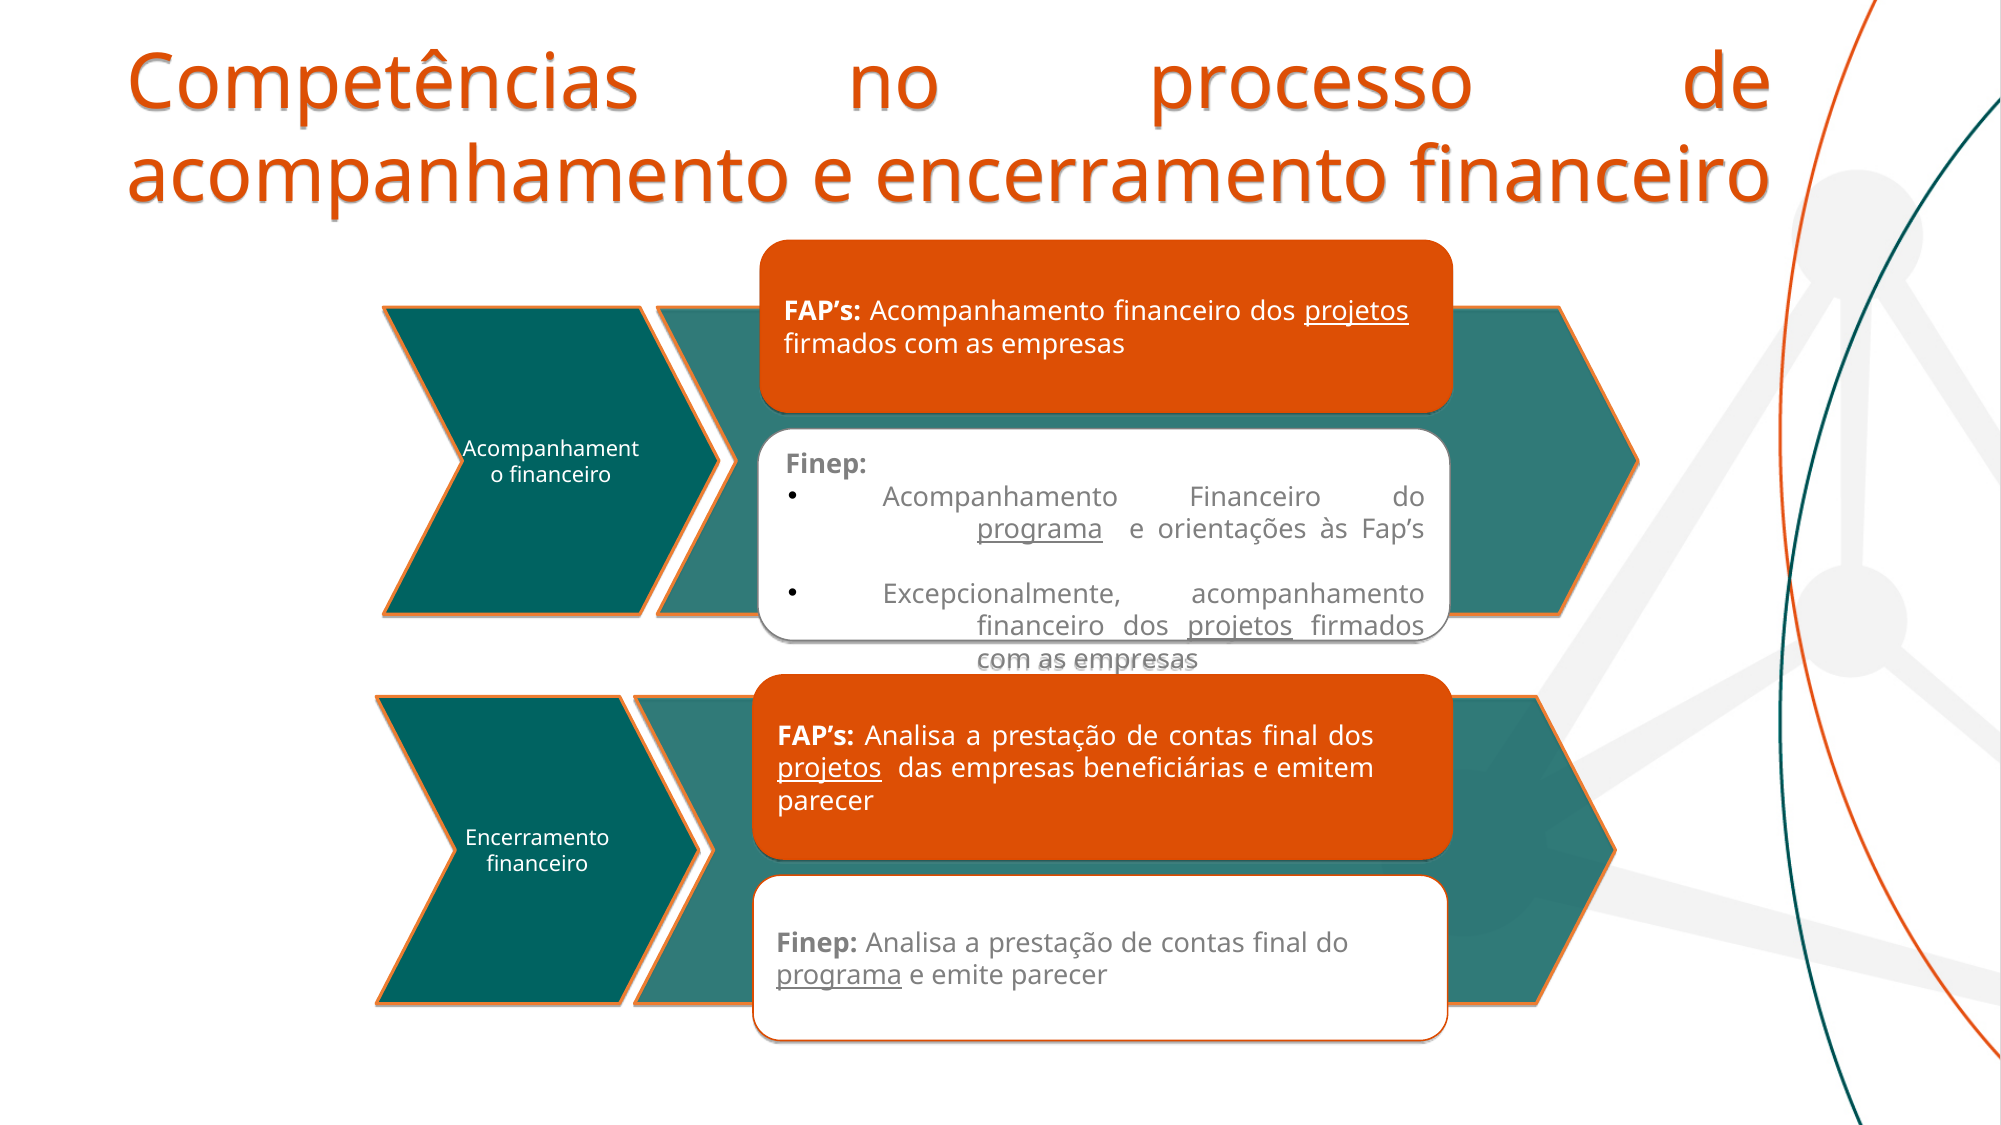

Competências no processo de acompanhamento e encerramento financeiro
FAP’s: Acompanhamento financeiro dos projetos firmados com as empresas
Acompanhamento financeiro
Finep:
Acompanhamento Financeiro do programa e orientações às Fap’s
Excepcionalmente, acompanhamento financeiro dos projetos firmados com as empresas
FAP’s: Analisa a prestação de contas final dos projetos das empresas beneficiárias e emitem parecer
Encerramento financeiro
Finep: Analisa a prestação de contas final do programa e emite parecer